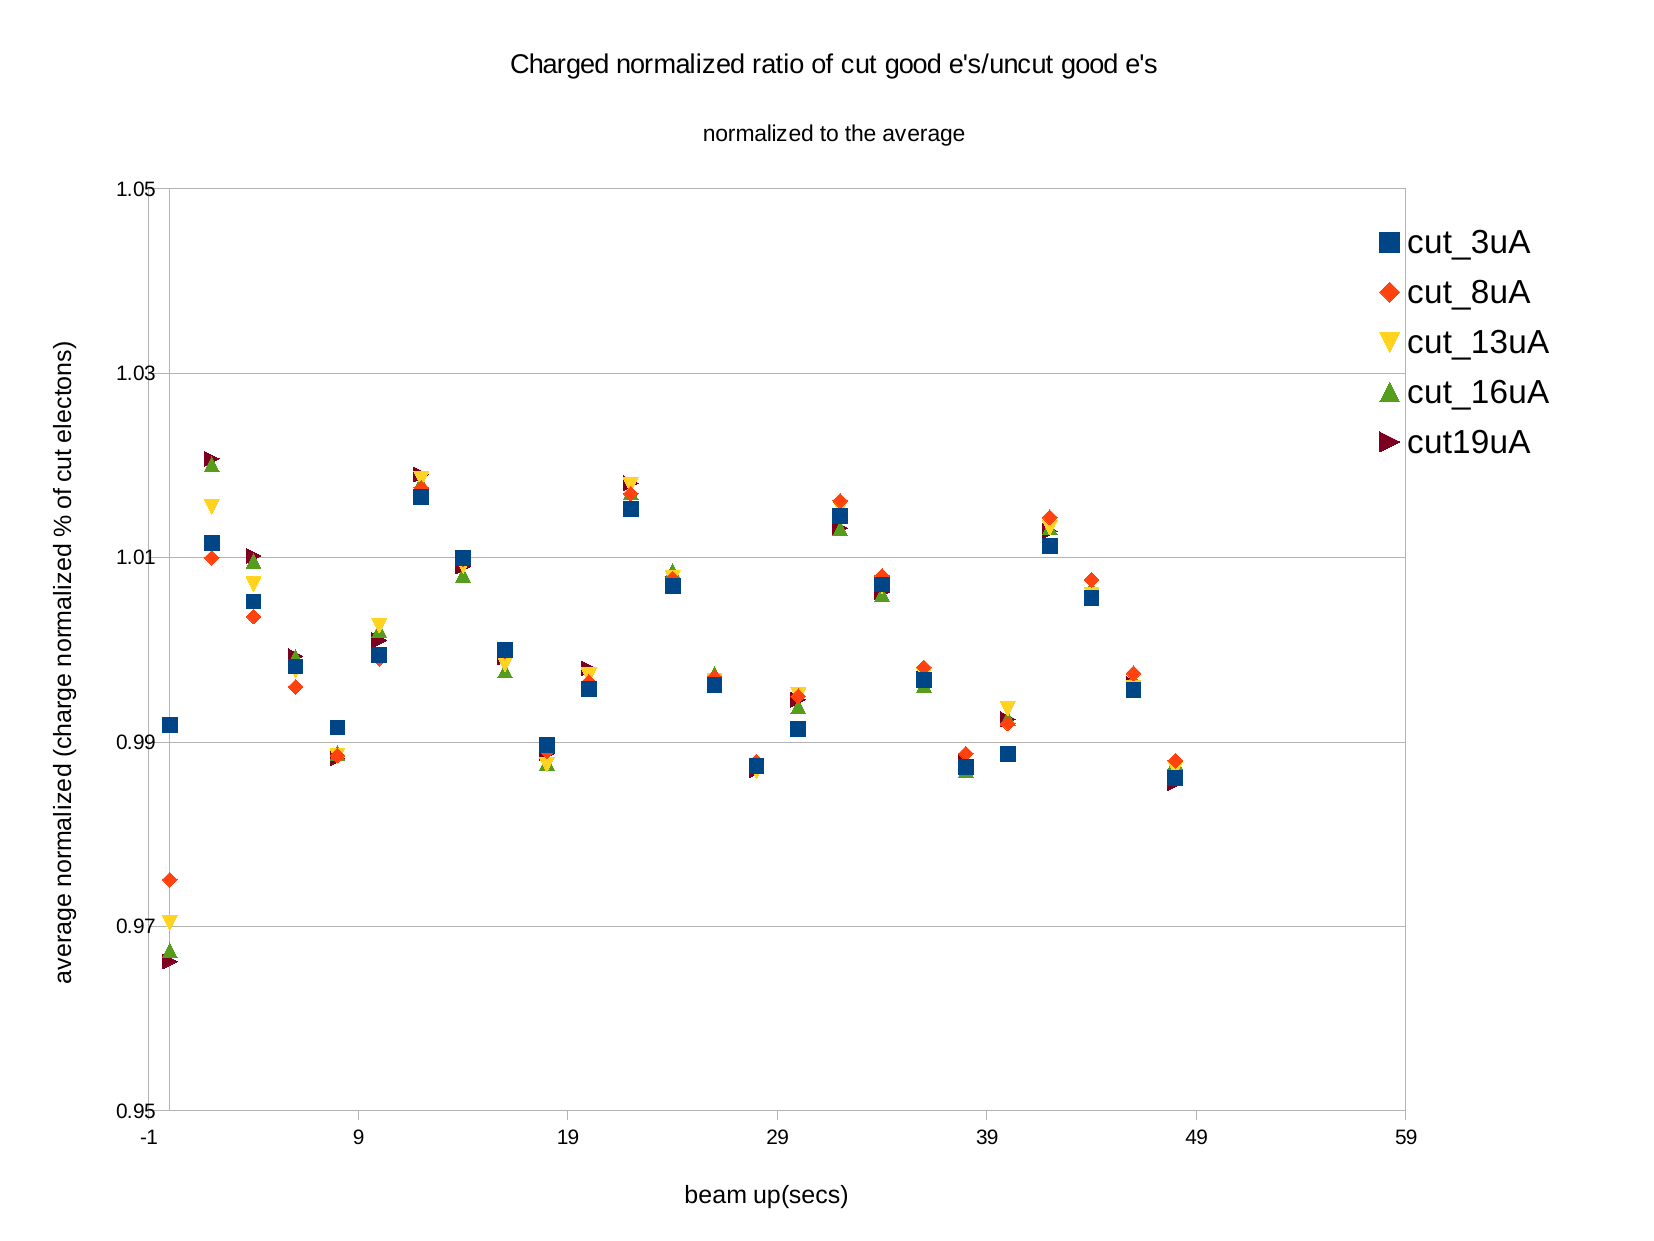

### Chart: Charged normalized ratio of cut good e's/uncut good e's
normalized to the average
| Category | cut_3uA | cut_8uA | cut_13uA | cut_16uA | cut19uA |
|---|---|---|---|---|---|#